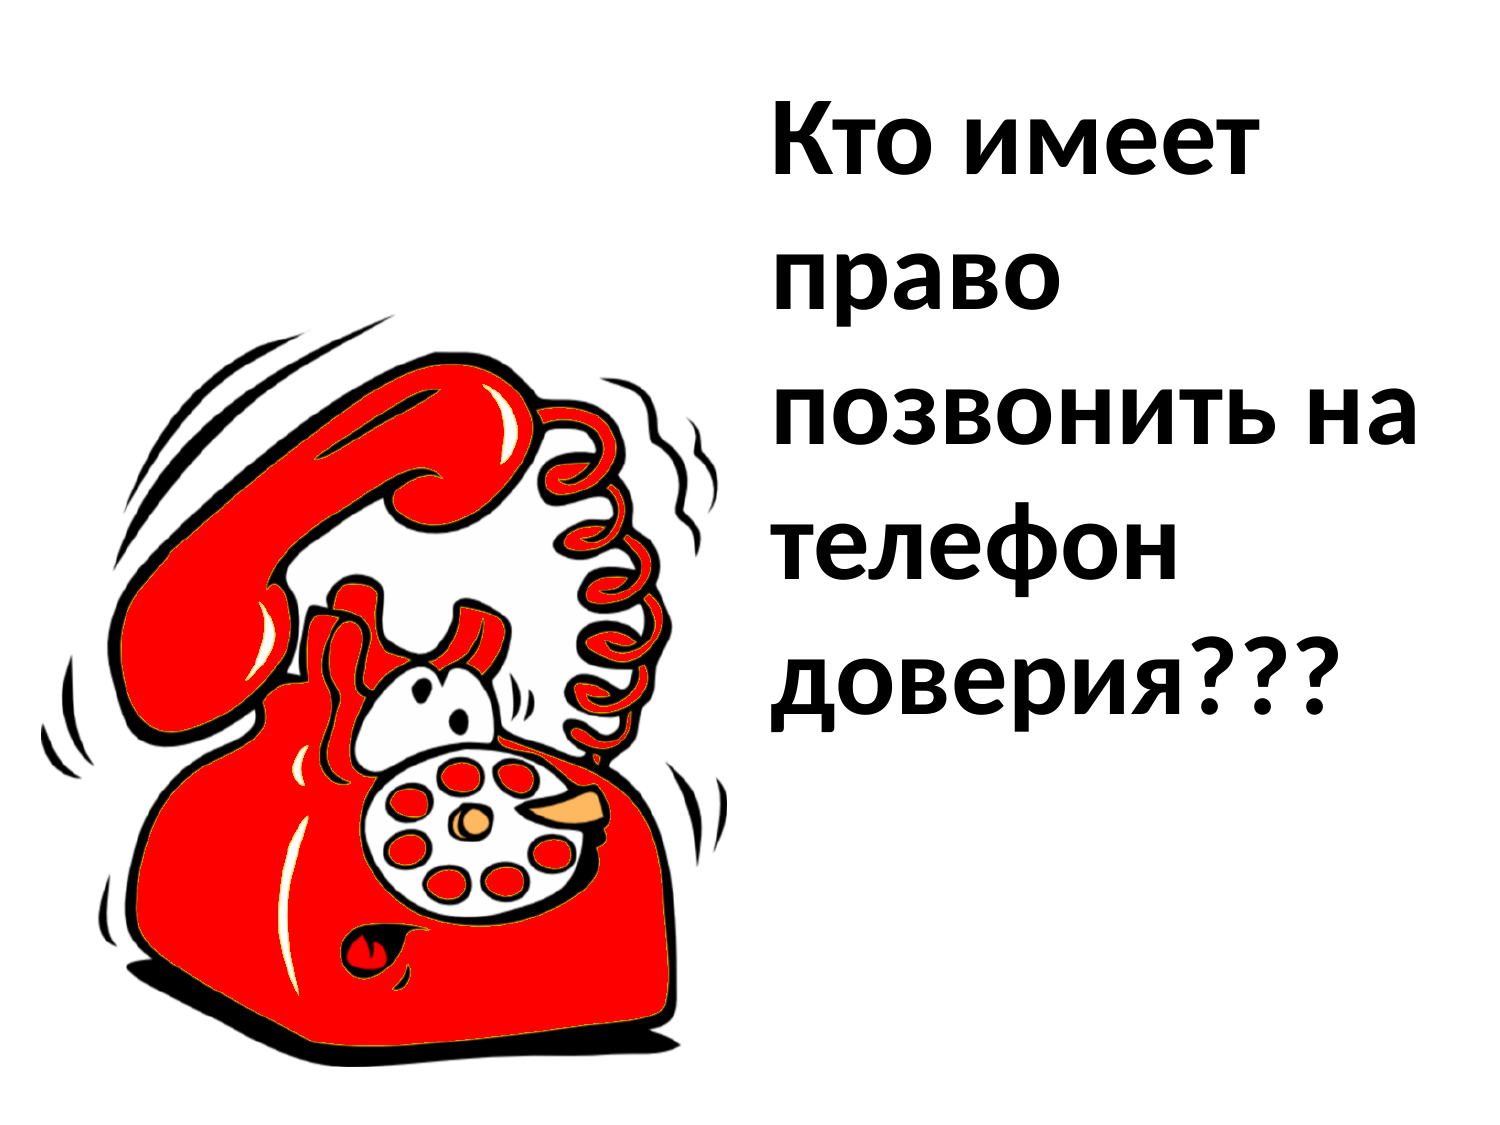

Кто имеет право позвонить на телефон доверия???